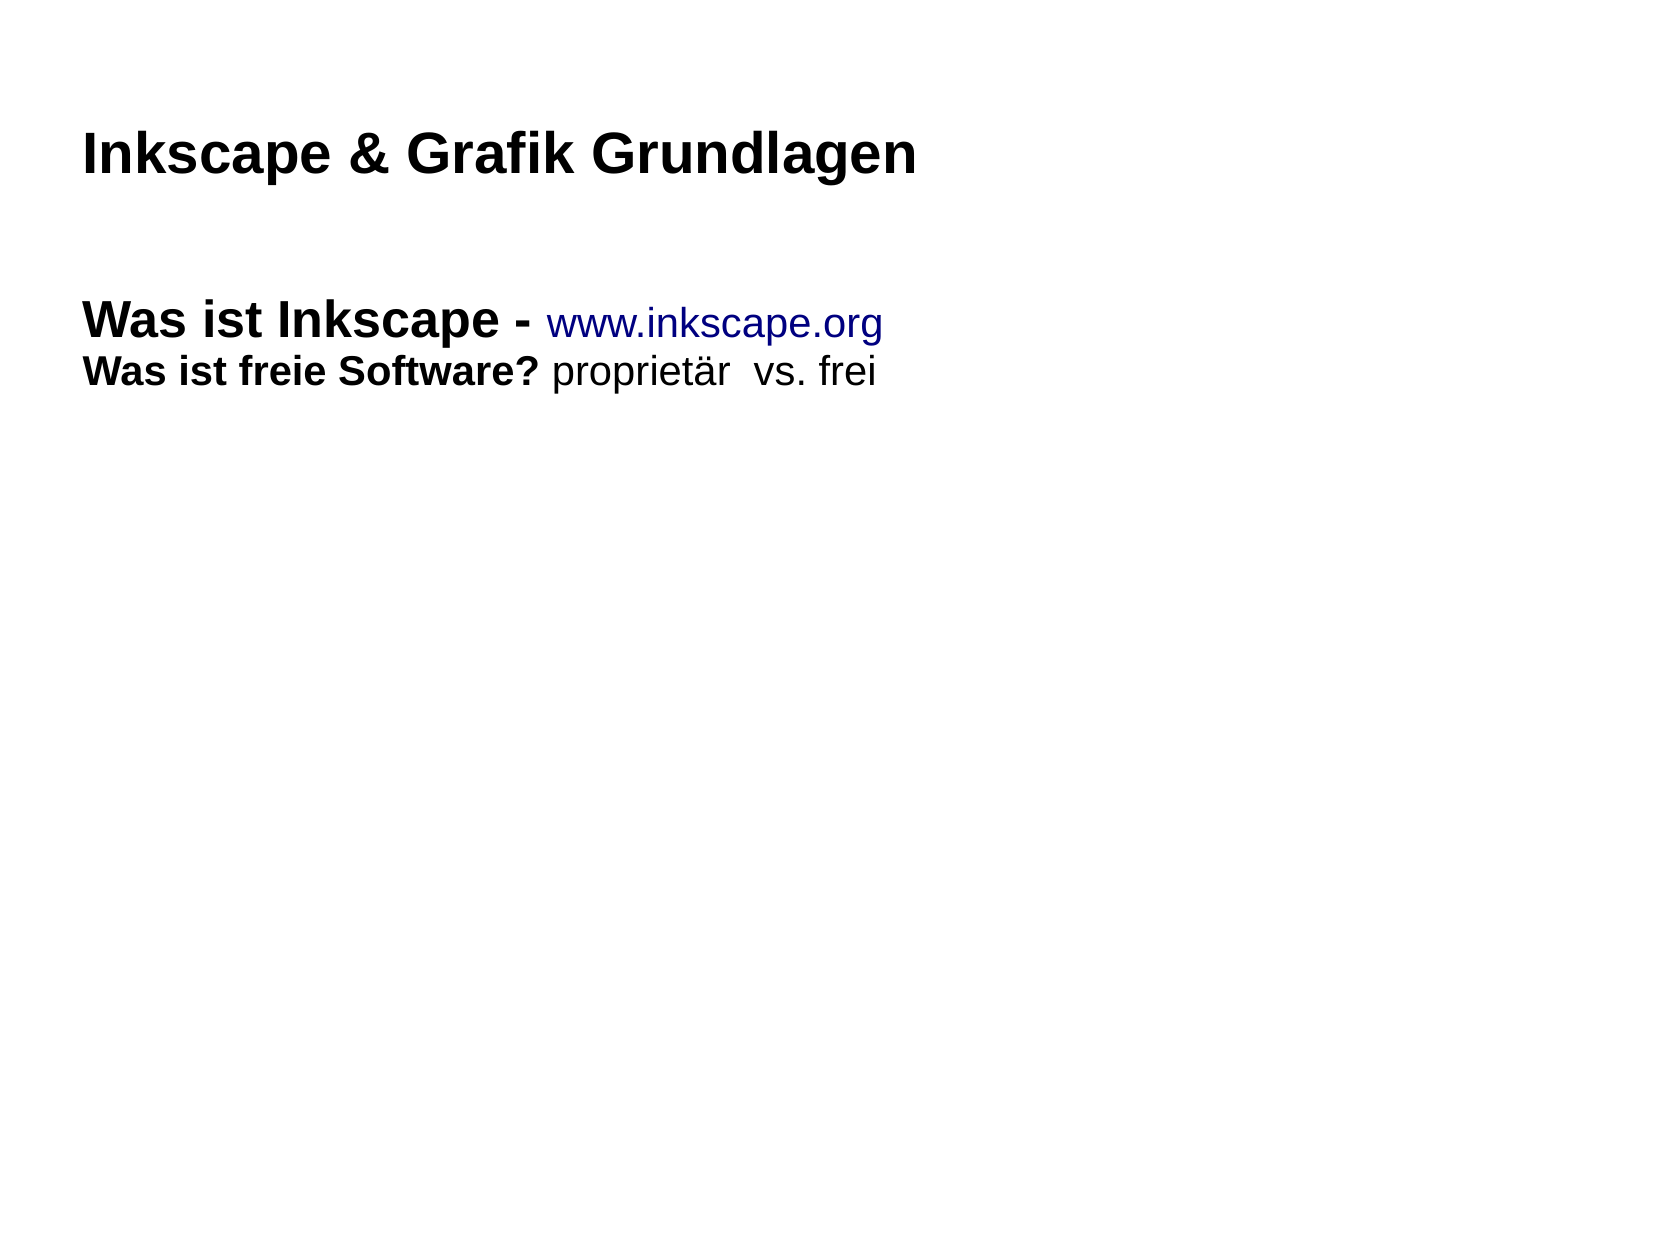

# Inkscape & Grafik Grundlagen
Was ist Inkscape - www.inkscape.org
Was ist freie Software? proprietär vs. frei